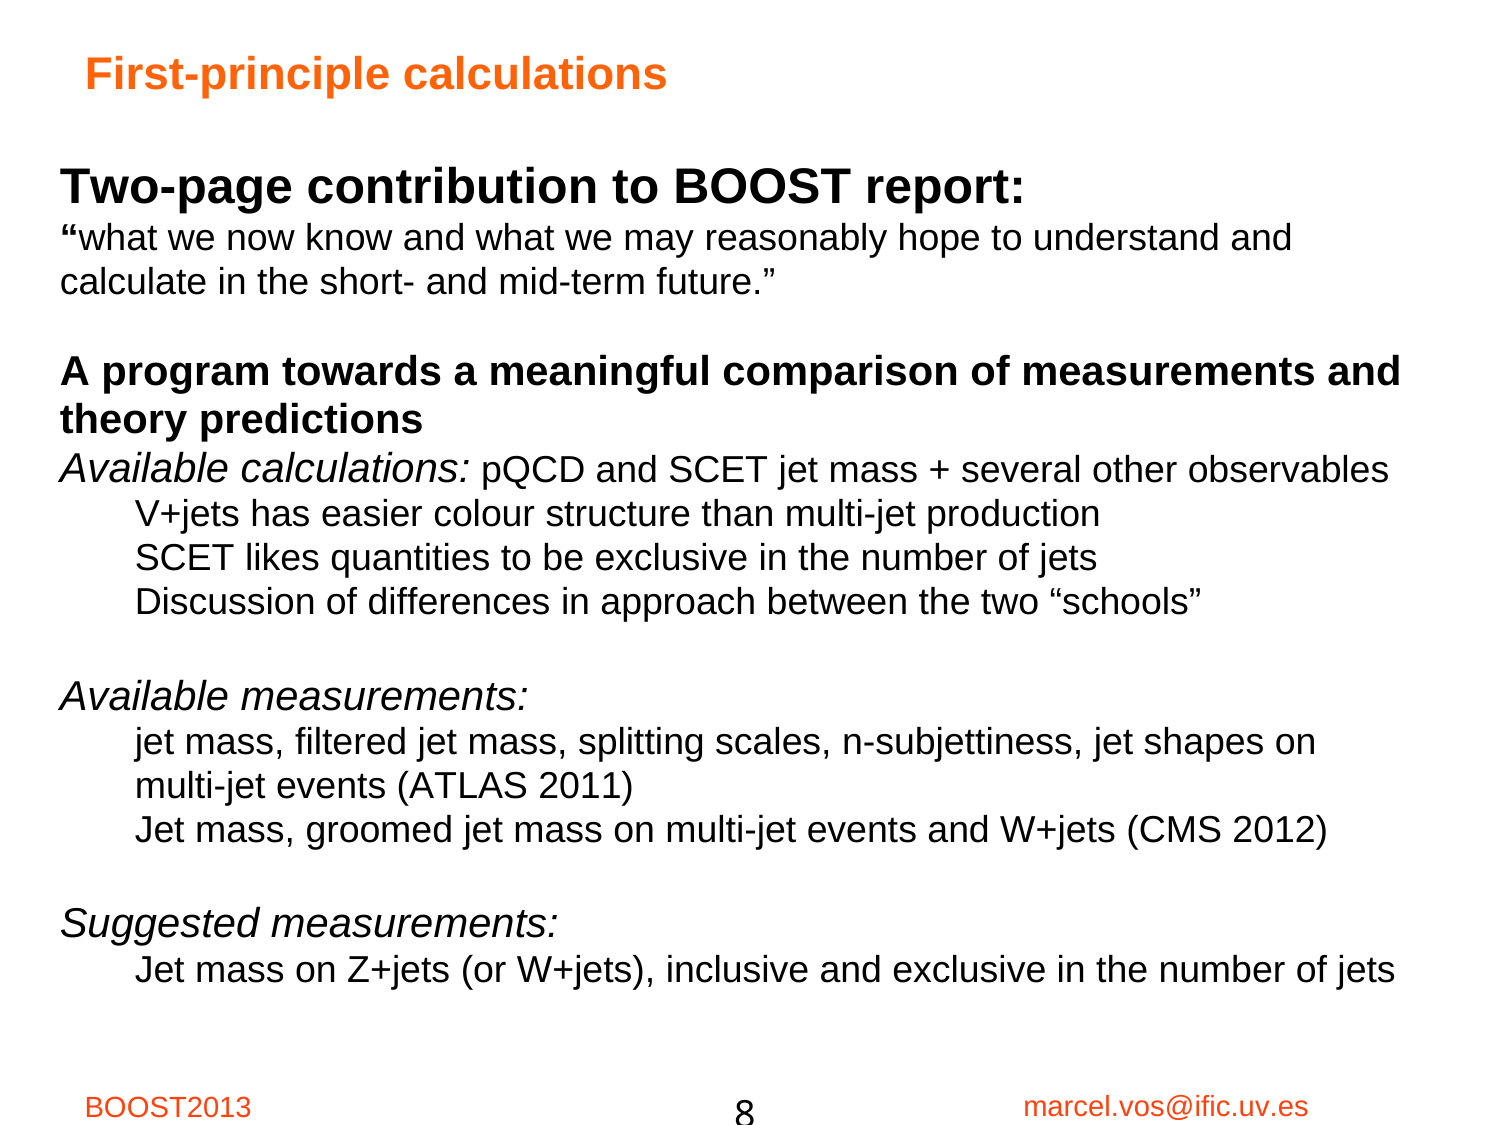

# First-principle calculations
Two-page contribution to BOOST report:
“what we now know and what we may reasonably hope to understand and calculate in the short- and mid-term future.”
A program towards a meaningful comparison of measurements and theory predictions
Available calculations: pQCD and SCET jet mass + several other observables
	V+jets has easier colour structure than multi-jet production
	SCET likes quantities to be exclusive in the number of jets
	Discussion of differences in approach between the two “schools”
Available measurements:
	jet mass, filtered jet mass, splitting scales, n-subjettiness, jet shapes on
	multi-jet events (ATLAS 2011)
	Jet mass, groomed jet mass on multi-jet events and W+jets (CMS 2012)
Suggested measurements:
	Jet mass on Z+jets (or W+jets), inclusive and exclusive in the number of jets
8
Marcel.Vos@ific.uv.es